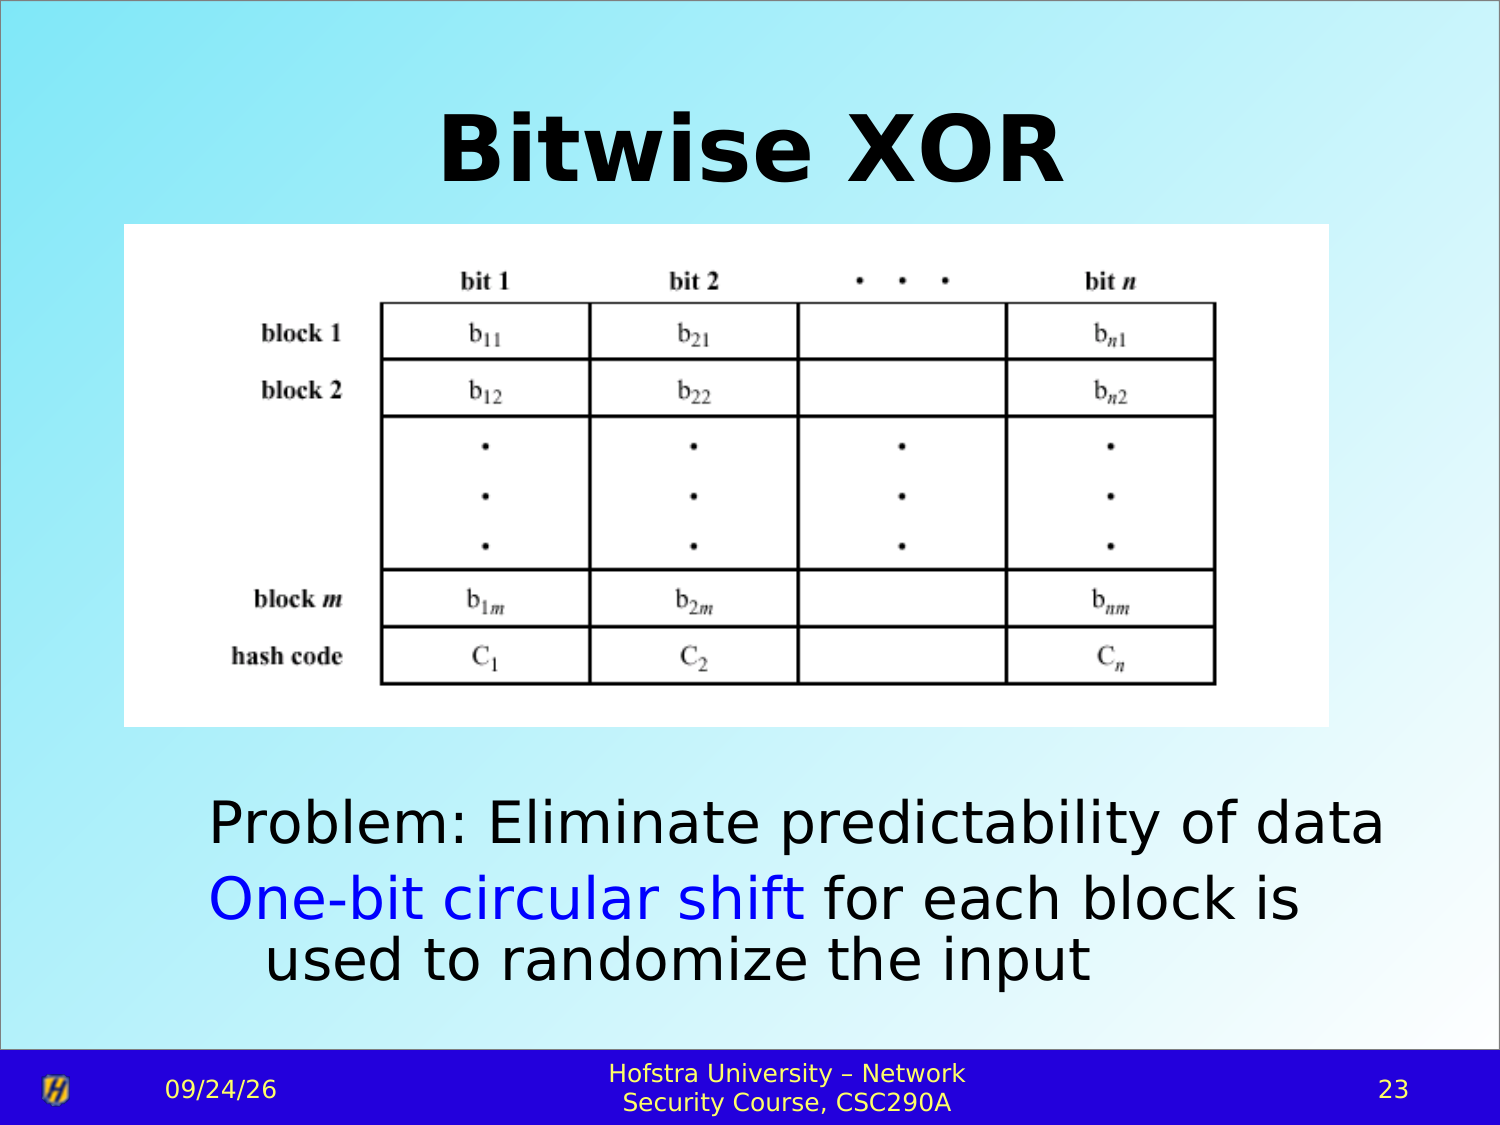

# Bitwise XOR
Problem: Eliminate predictability of data
One-bit circular shift for each block is
used to randomize the input
23